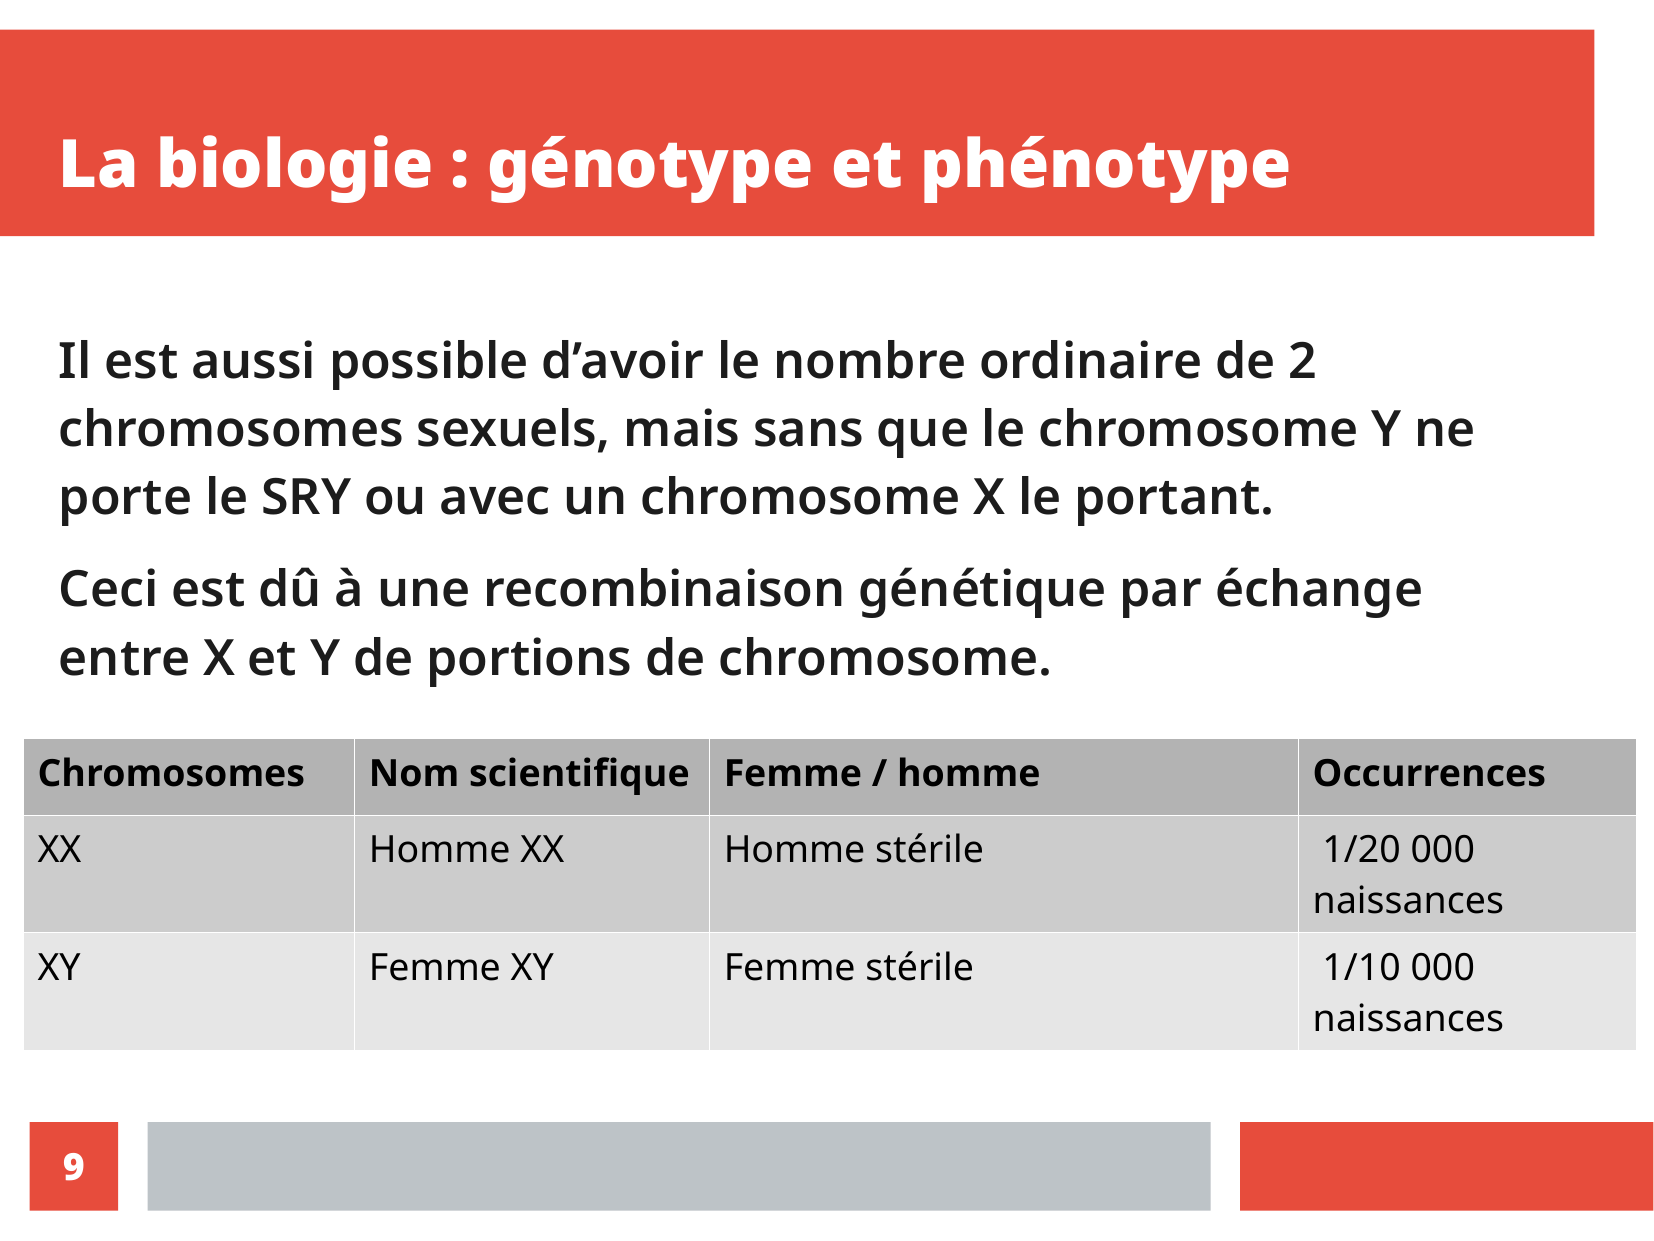

# La biologie : génotype et phénotype
Il est aussi possible d’avoir le nombre ordinaire de 2 chromosomes sexuels, mais sans que le chromosome Y ne porte le SRY ou avec un chromosome X le portant.
Ceci est dû à une recombinaison génétique par échange entre X et Y de portions de chromosome.
| Chromosomes | Nom scientifique | Femme / homme | Occurrences |
| --- | --- | --- | --- |
| XX | Homme XX | Homme stérile | 1/20 000 naissances |
| XY | Femme XY | Femme stérile | 1/10 000 naissances |
9